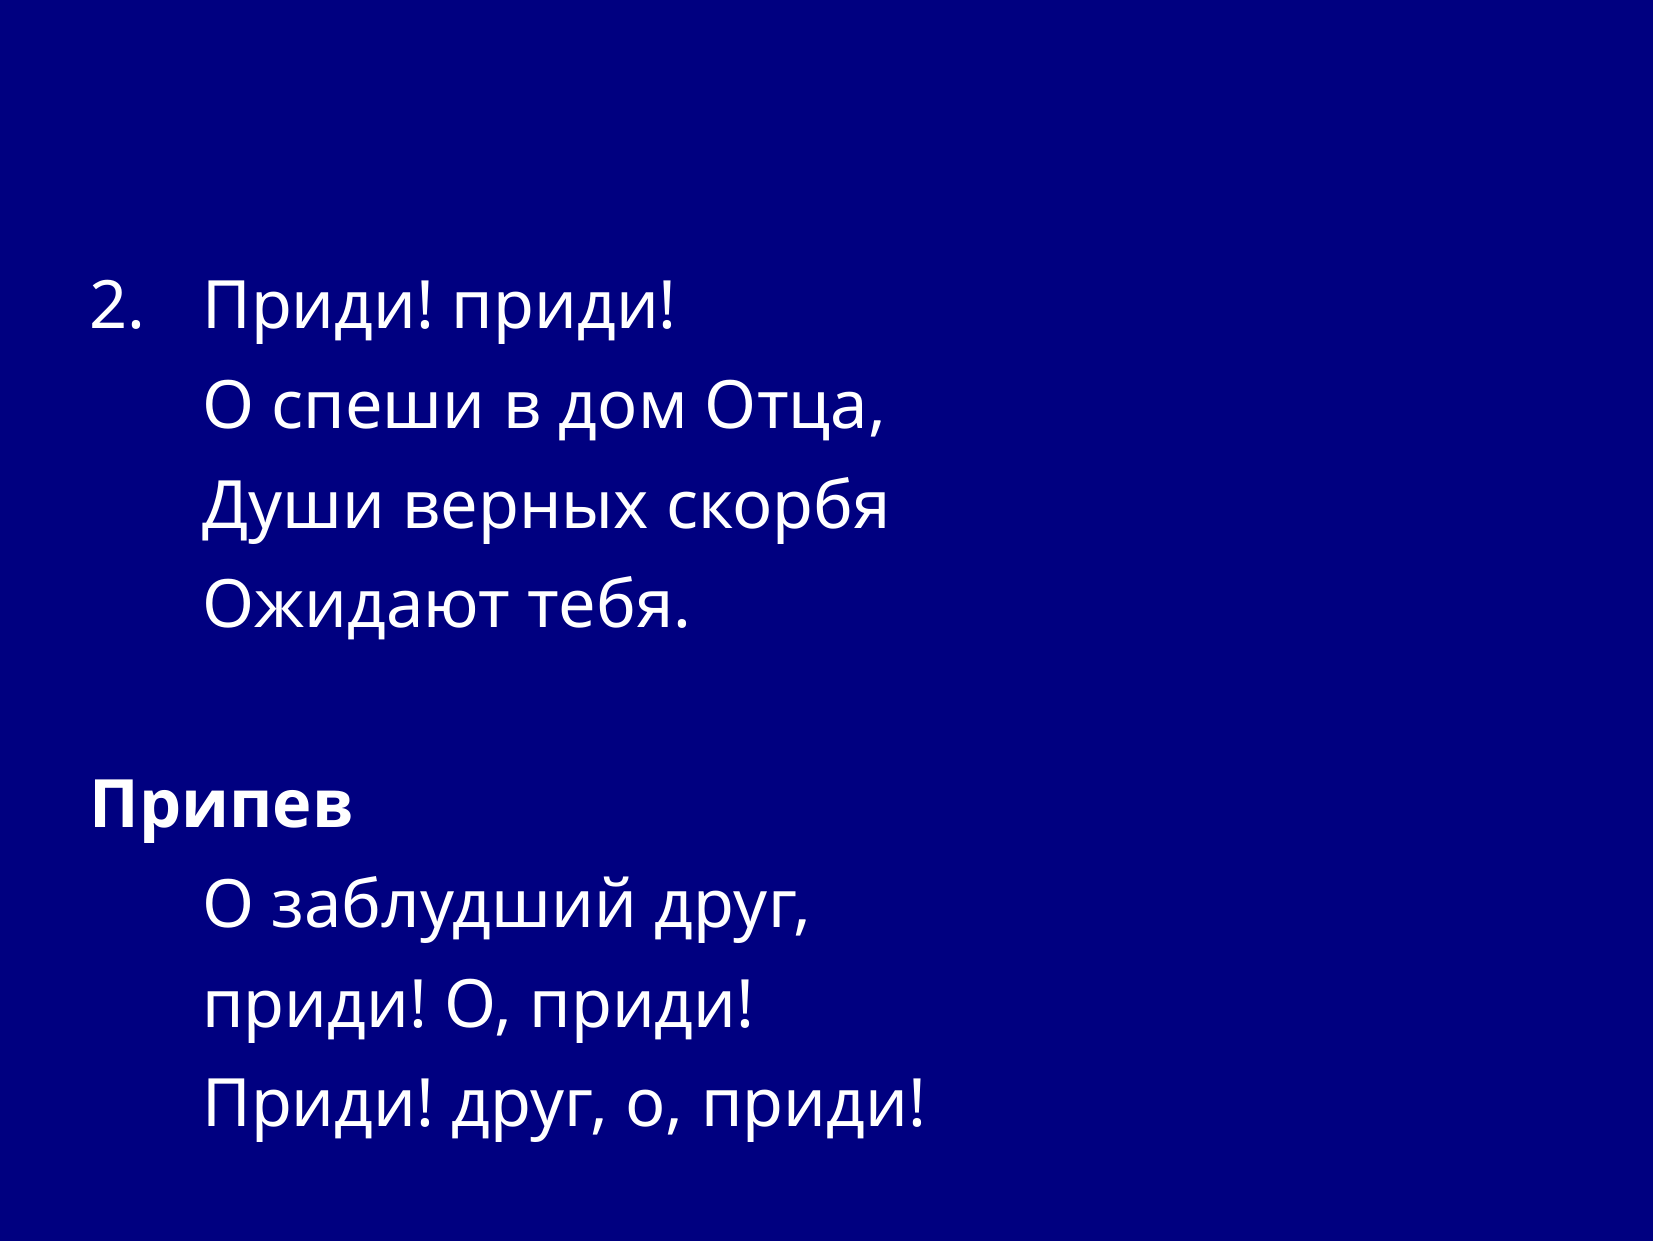

2.	Приди! приди!
	О спеши в дом Отца,
	Души верных скорбя
	Ожидают тебя.
Припев
	О заблудший друг,
	приди! О, приди!
	Приди! друг, о, приди!